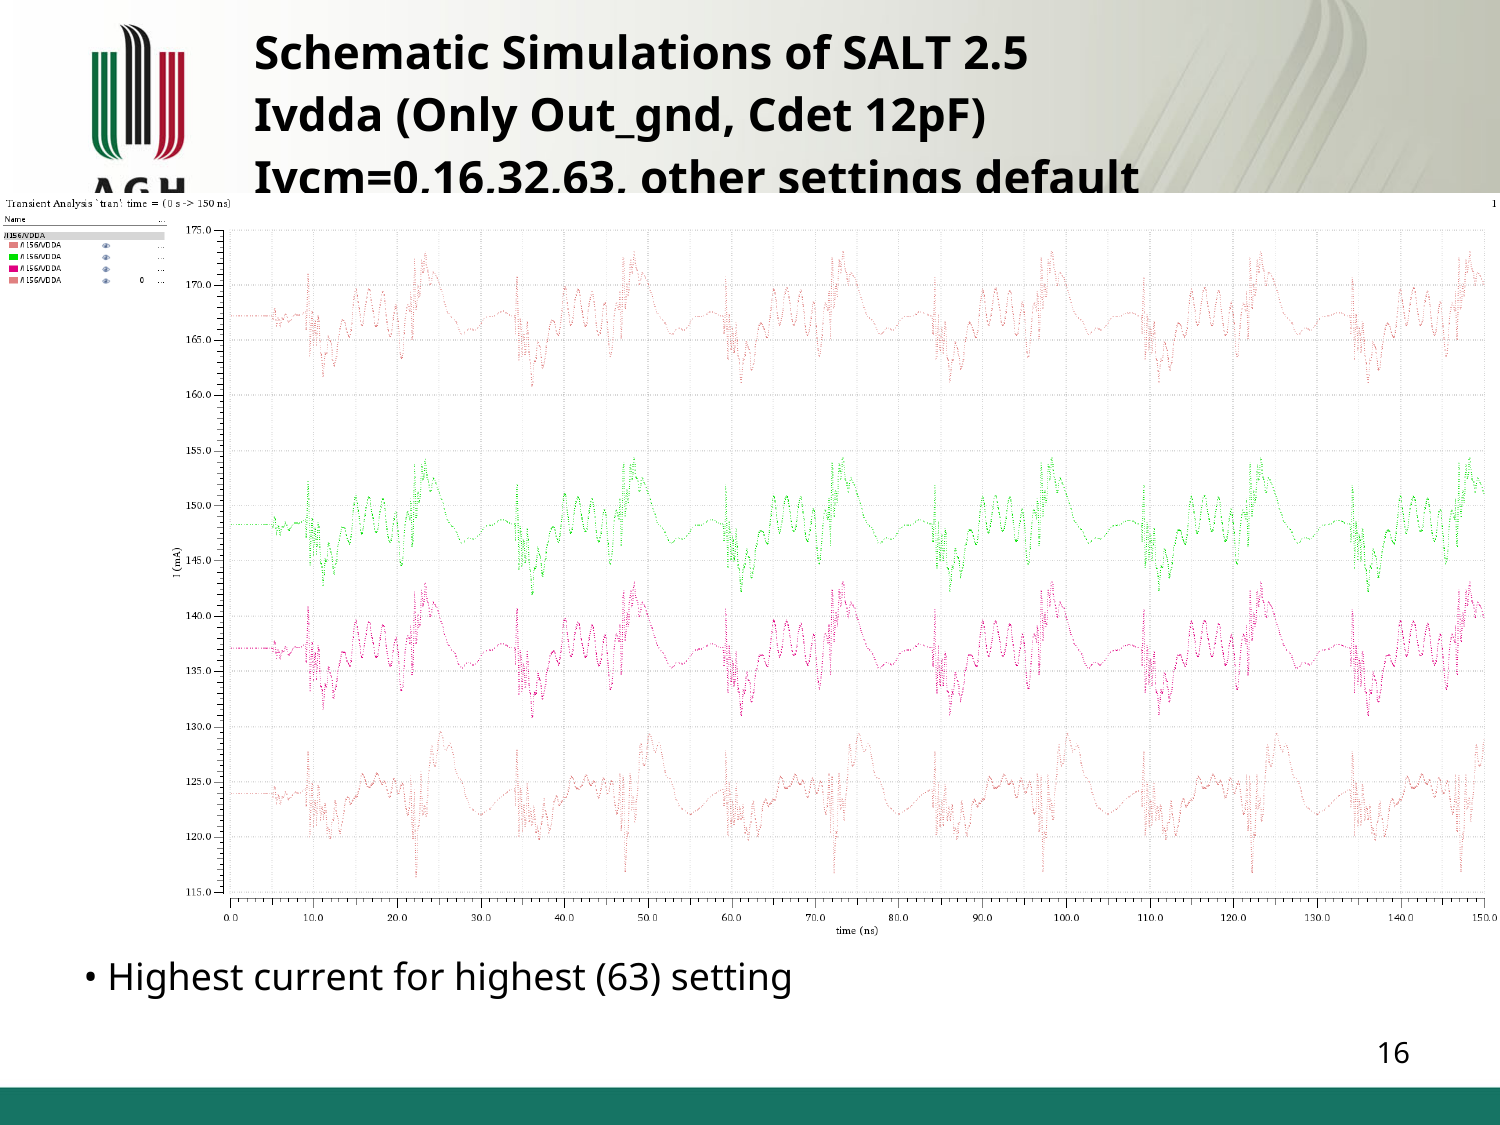

# Schematic Simulations of SALT 2.5 Ivdda (Only Out_gnd, Cdet 12pF) Ivcm=0,16,32,63, other settings default
 Highest current for highest (63) setting
16